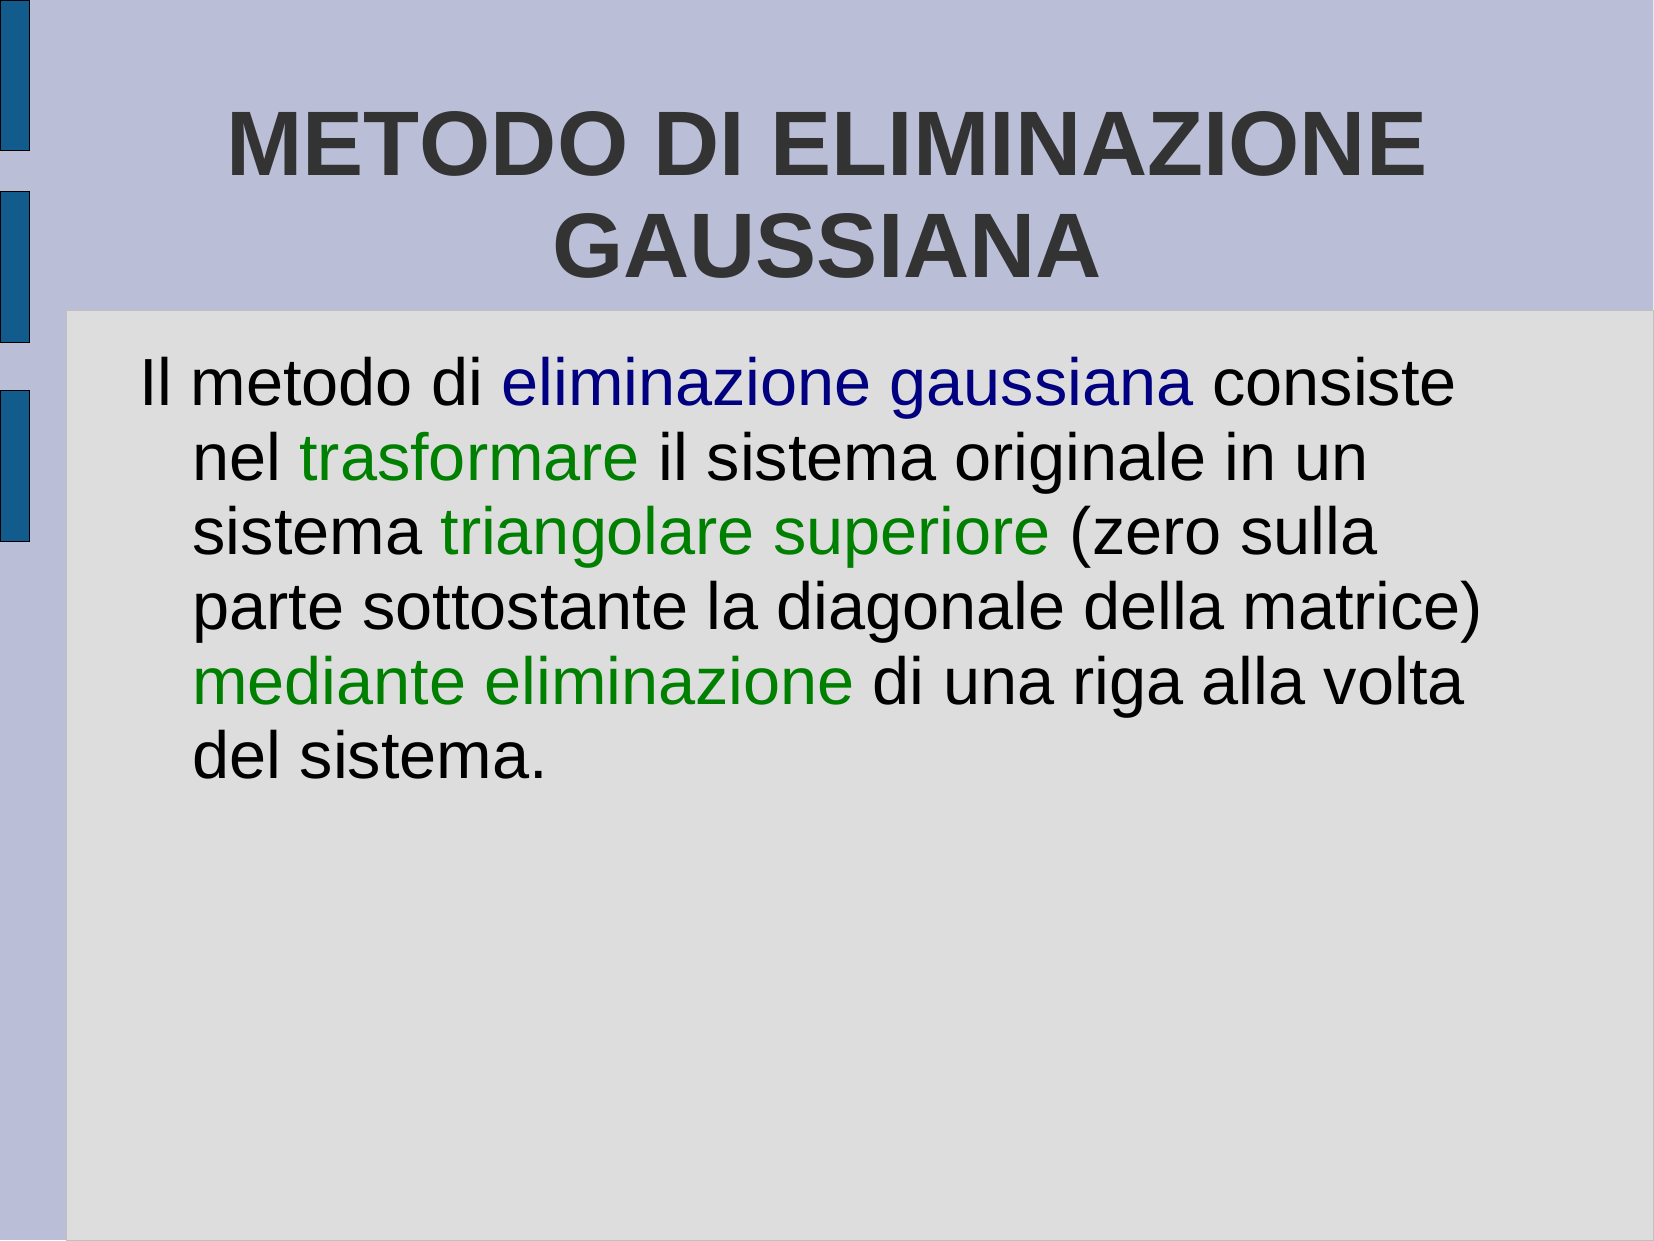

# METODO DI ELIMINAZIONE GAUSSIANA
Il metodo di eliminazione gaussiana consiste nel trasformare il sistema originale in un sistema triangolare superiore (zero sulla parte sottostante la diagonale della matrice) mediante eliminazione di una riga alla volta del sistema.